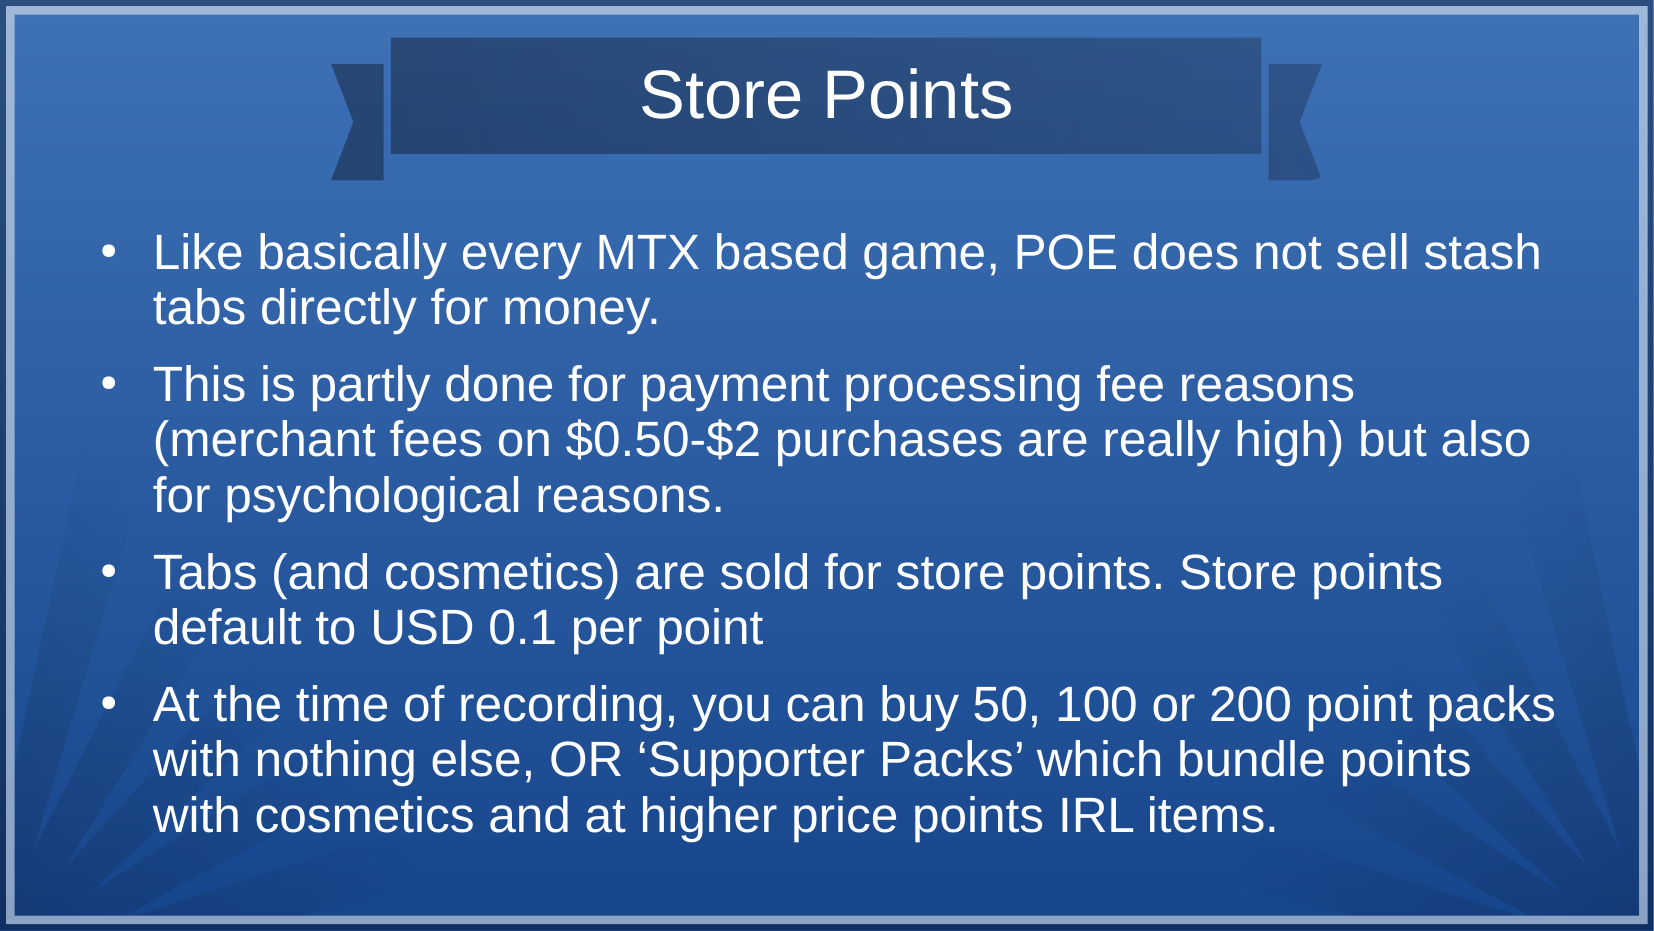

# Store Points
Like basically every MTX based game, POE does not sell stash tabs directly for money.
This is partly done for payment processing fee reasons (merchant fees on $0.50-$2 purchases are really high) but also for psychological reasons.
Tabs (and cosmetics) are sold for store points. Store points default to USD 0.1 per point
At the time of recording, you can buy 50, 100 or 200 point packs with nothing else, OR ‘Supporter Packs’ which bundle points with cosmetics and at higher price points IRL items.